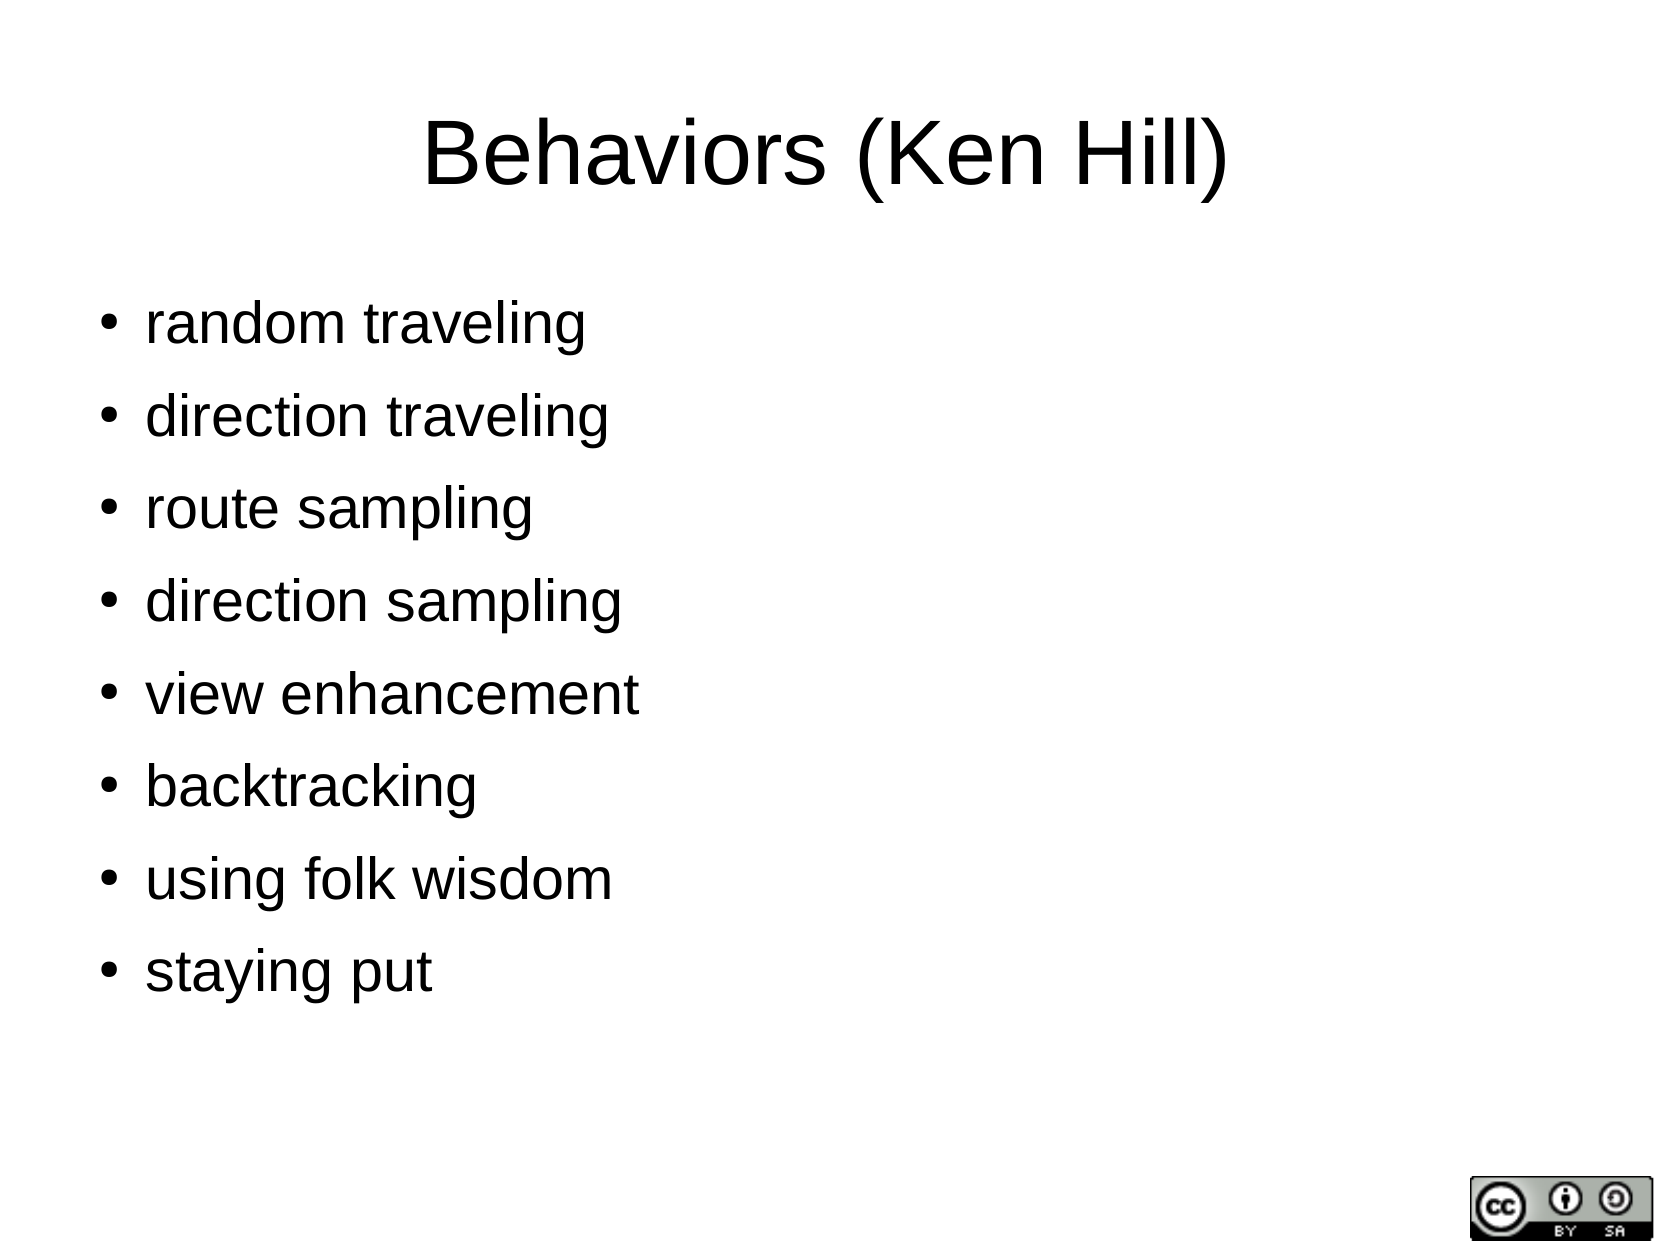

# Behaviors (Ken Hill)
random traveling
direction traveling
route sampling
direction sampling
view enhancement
backtracking
using folk wisdom
staying put